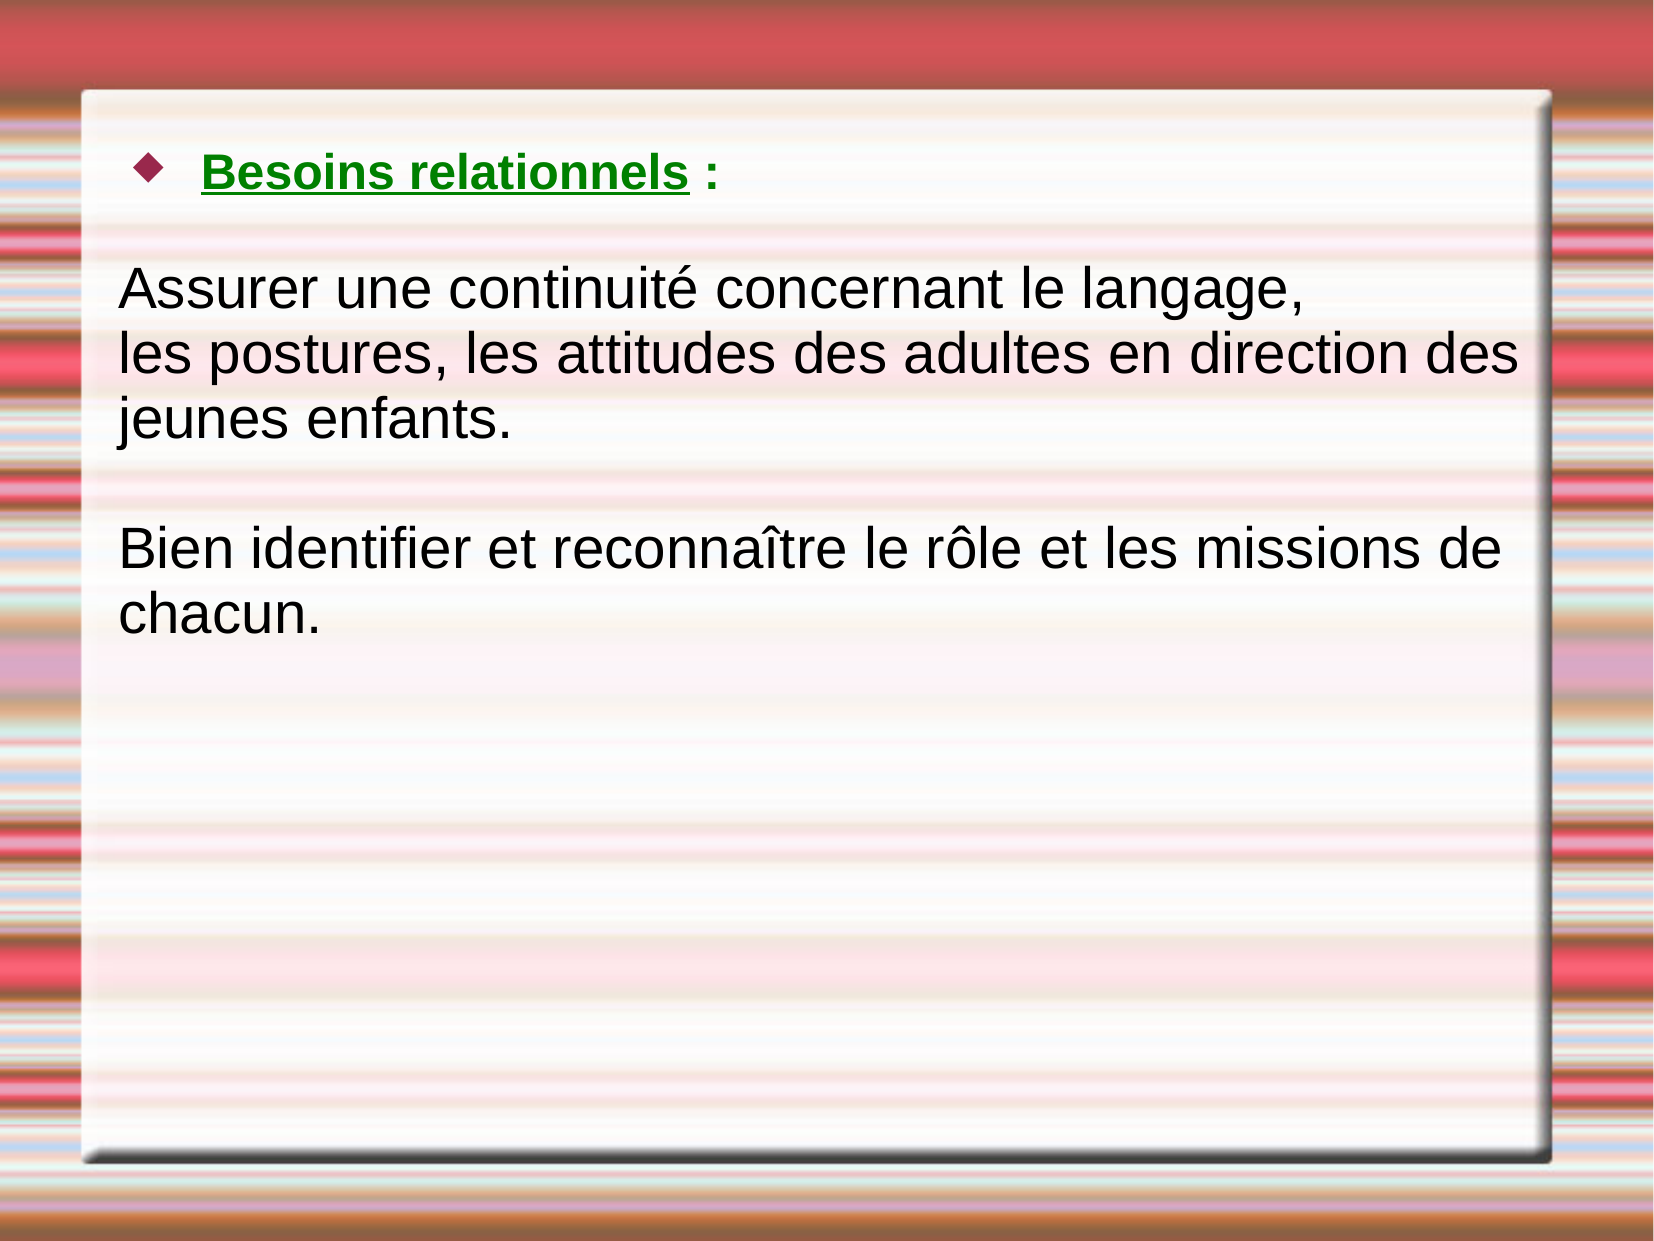

# Besoins relationnels :
Assurer une continuité concernant le langage,
les postures, les attitudes des adultes en direction des jeunes enfants.
Bien identifier et reconnaître le rôle et les missions de chacun.